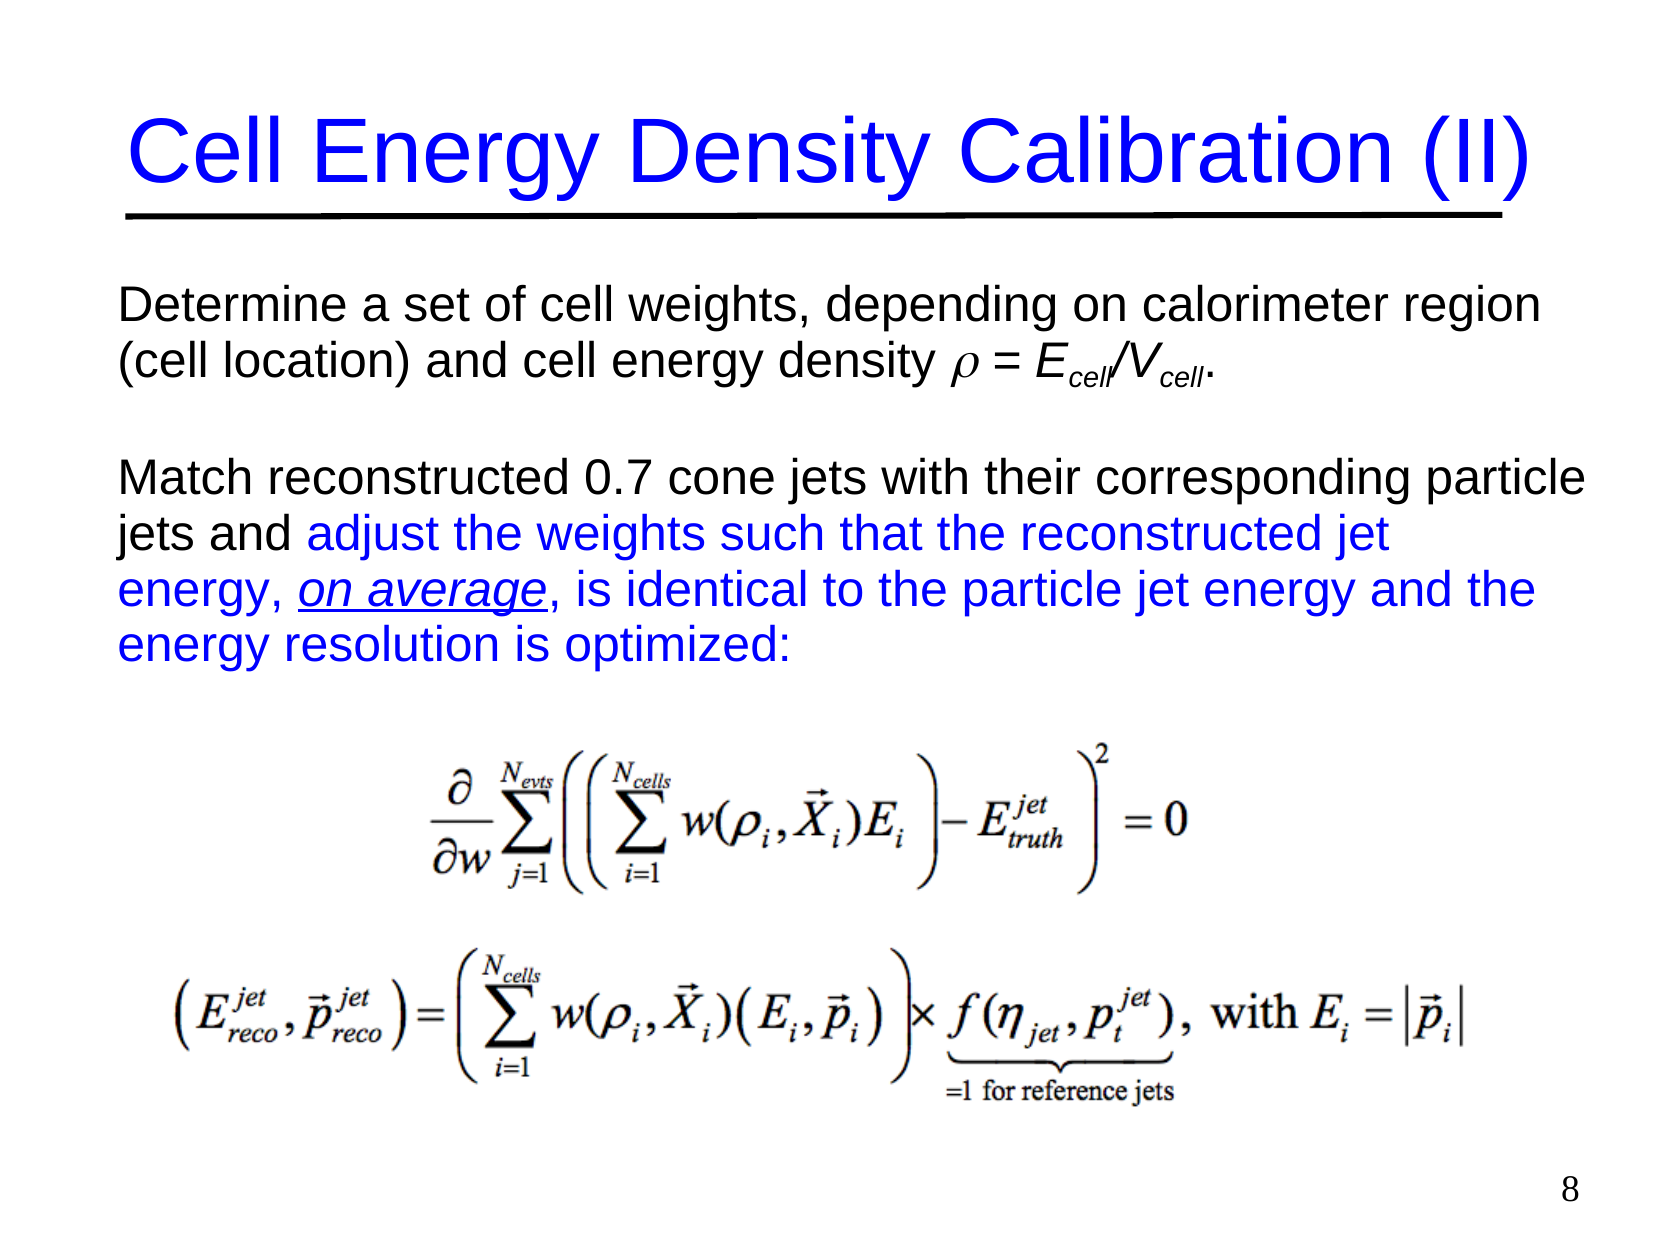

Cell Energy Density Calibration (II)
Determine a set of cell weights, depending on calorimeter region
(cell location) and cell energy density ρ = Ecell/Vcell.
Match reconstructed 0.7 cone jets with their corresponding particle
jets and adjust the weights such that the reconstructed jet
energy, on average, is identical to the particle jet energy and the
energy resolution is optimized: